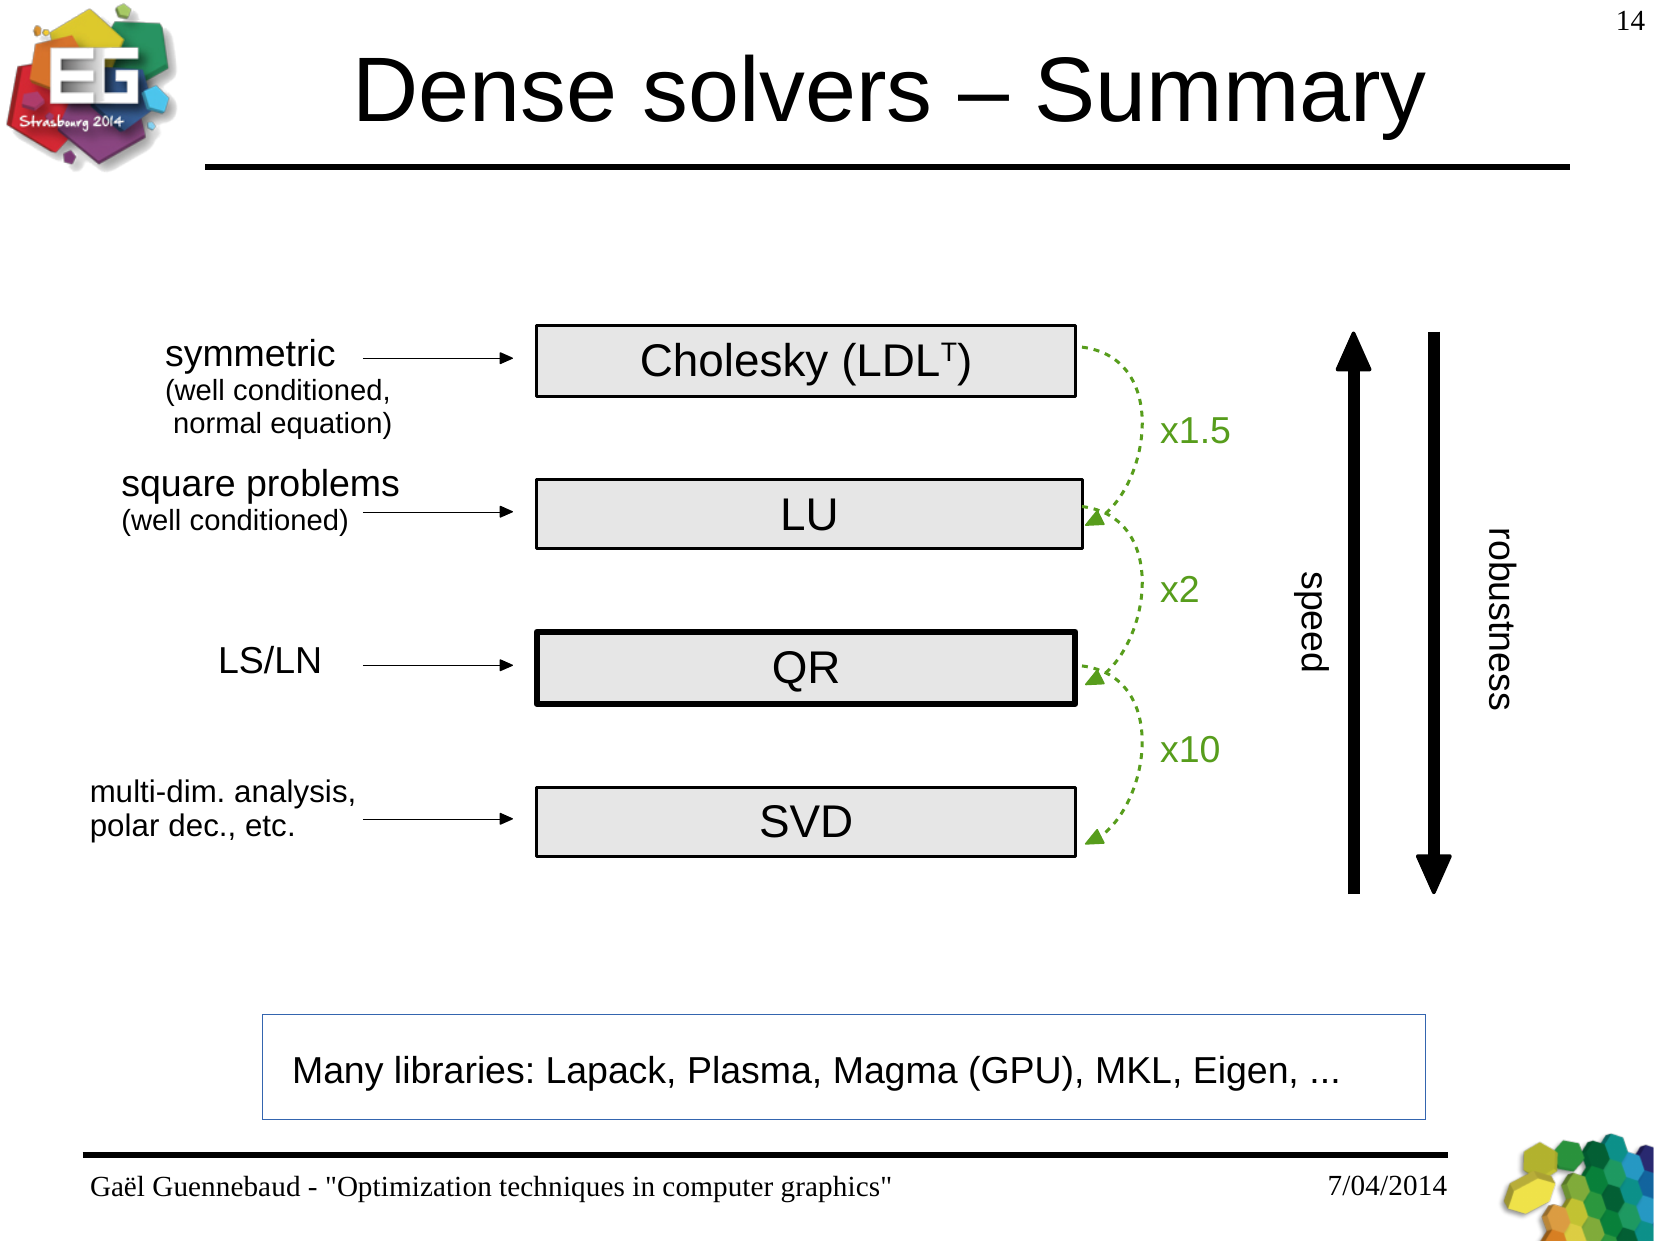

14
# Dense solvers – Summary
symmetric
(well conditioned,
 normal equation)
Cholesky (LDLT)
x1.5
square problems
(well conditioned)
LU
x2
robustness
speed
LS/LN
QR
x10
multi-dim. analysis,
polar dec., etc.
SVD
Many libraries: Lapack, Plasma, Magma (GPU), MKL, Eigen, ...
7/04/2014
Gaël Guennebaud - "Optimization techniques in computer graphics"